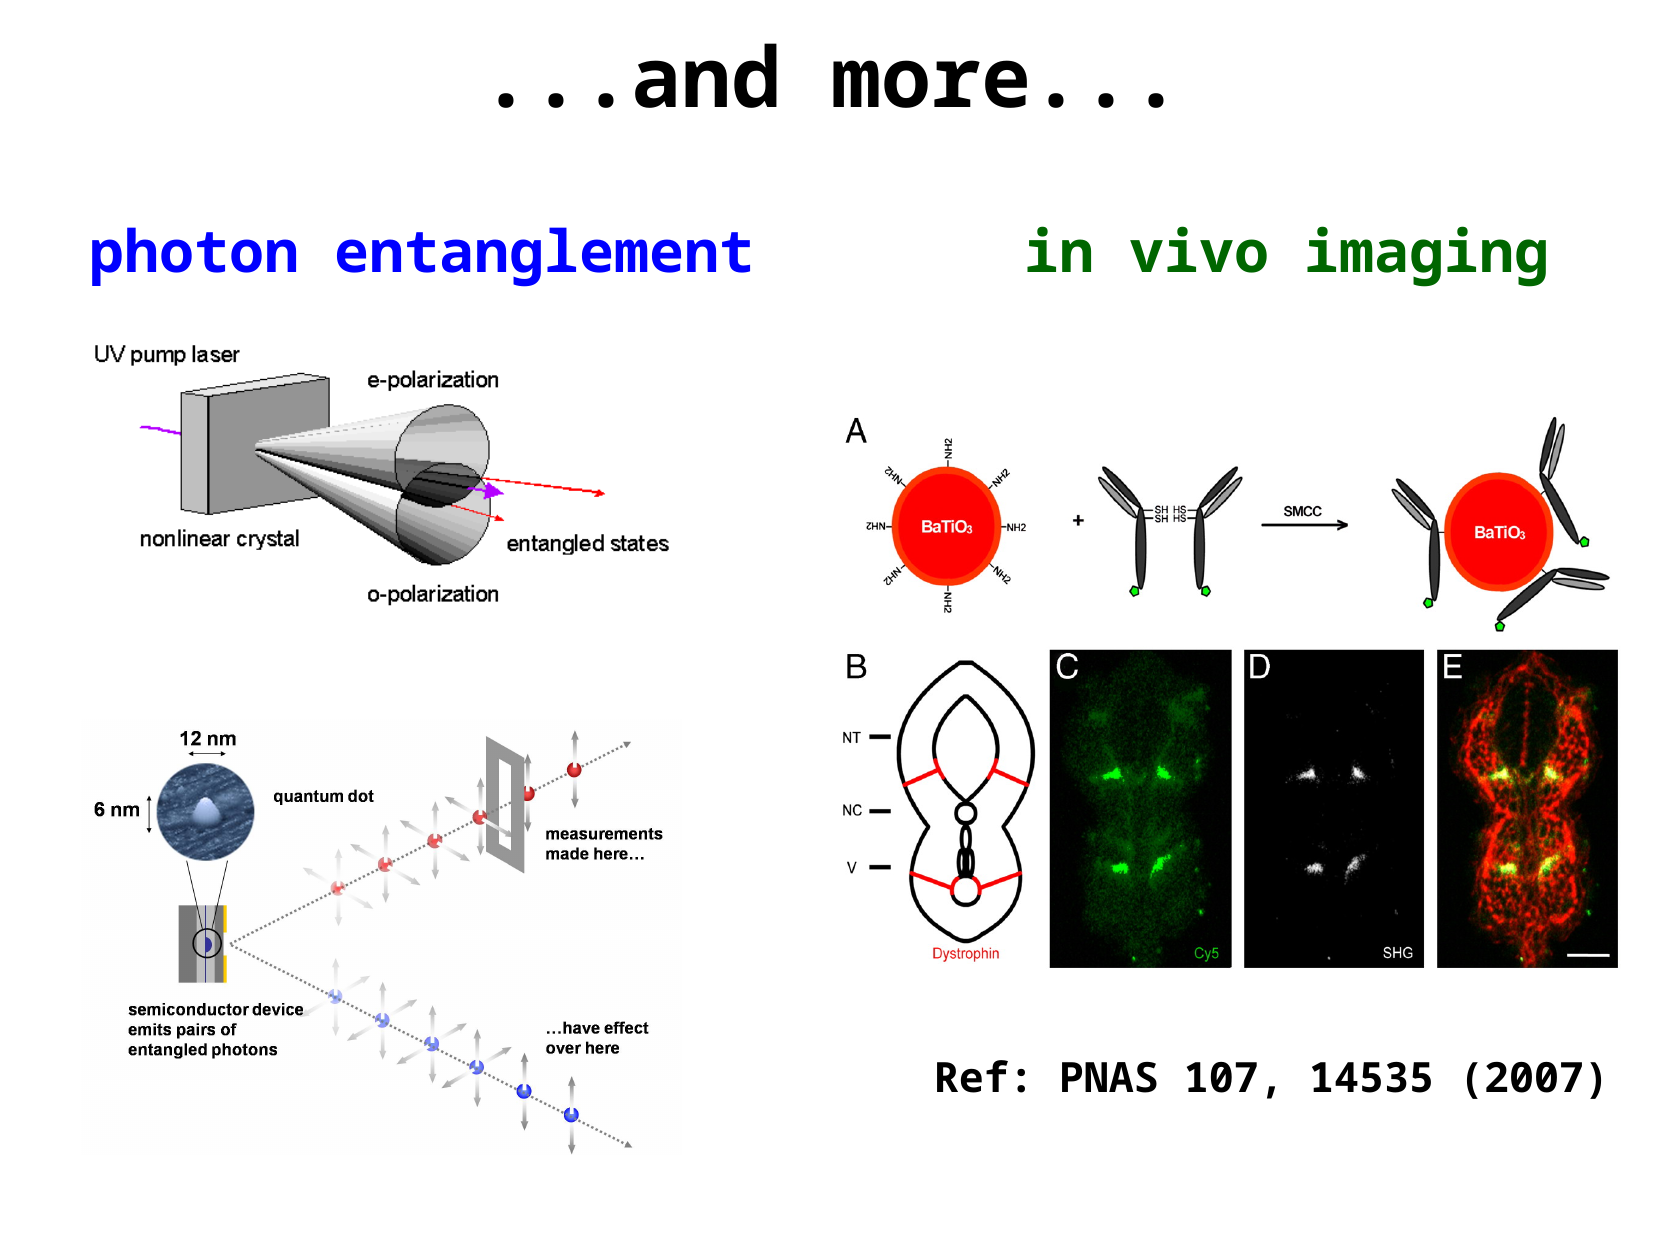

# ...and more...
photon entanglement
 in vivo imaging
Ref: PNAS 107, 14535 (2007)